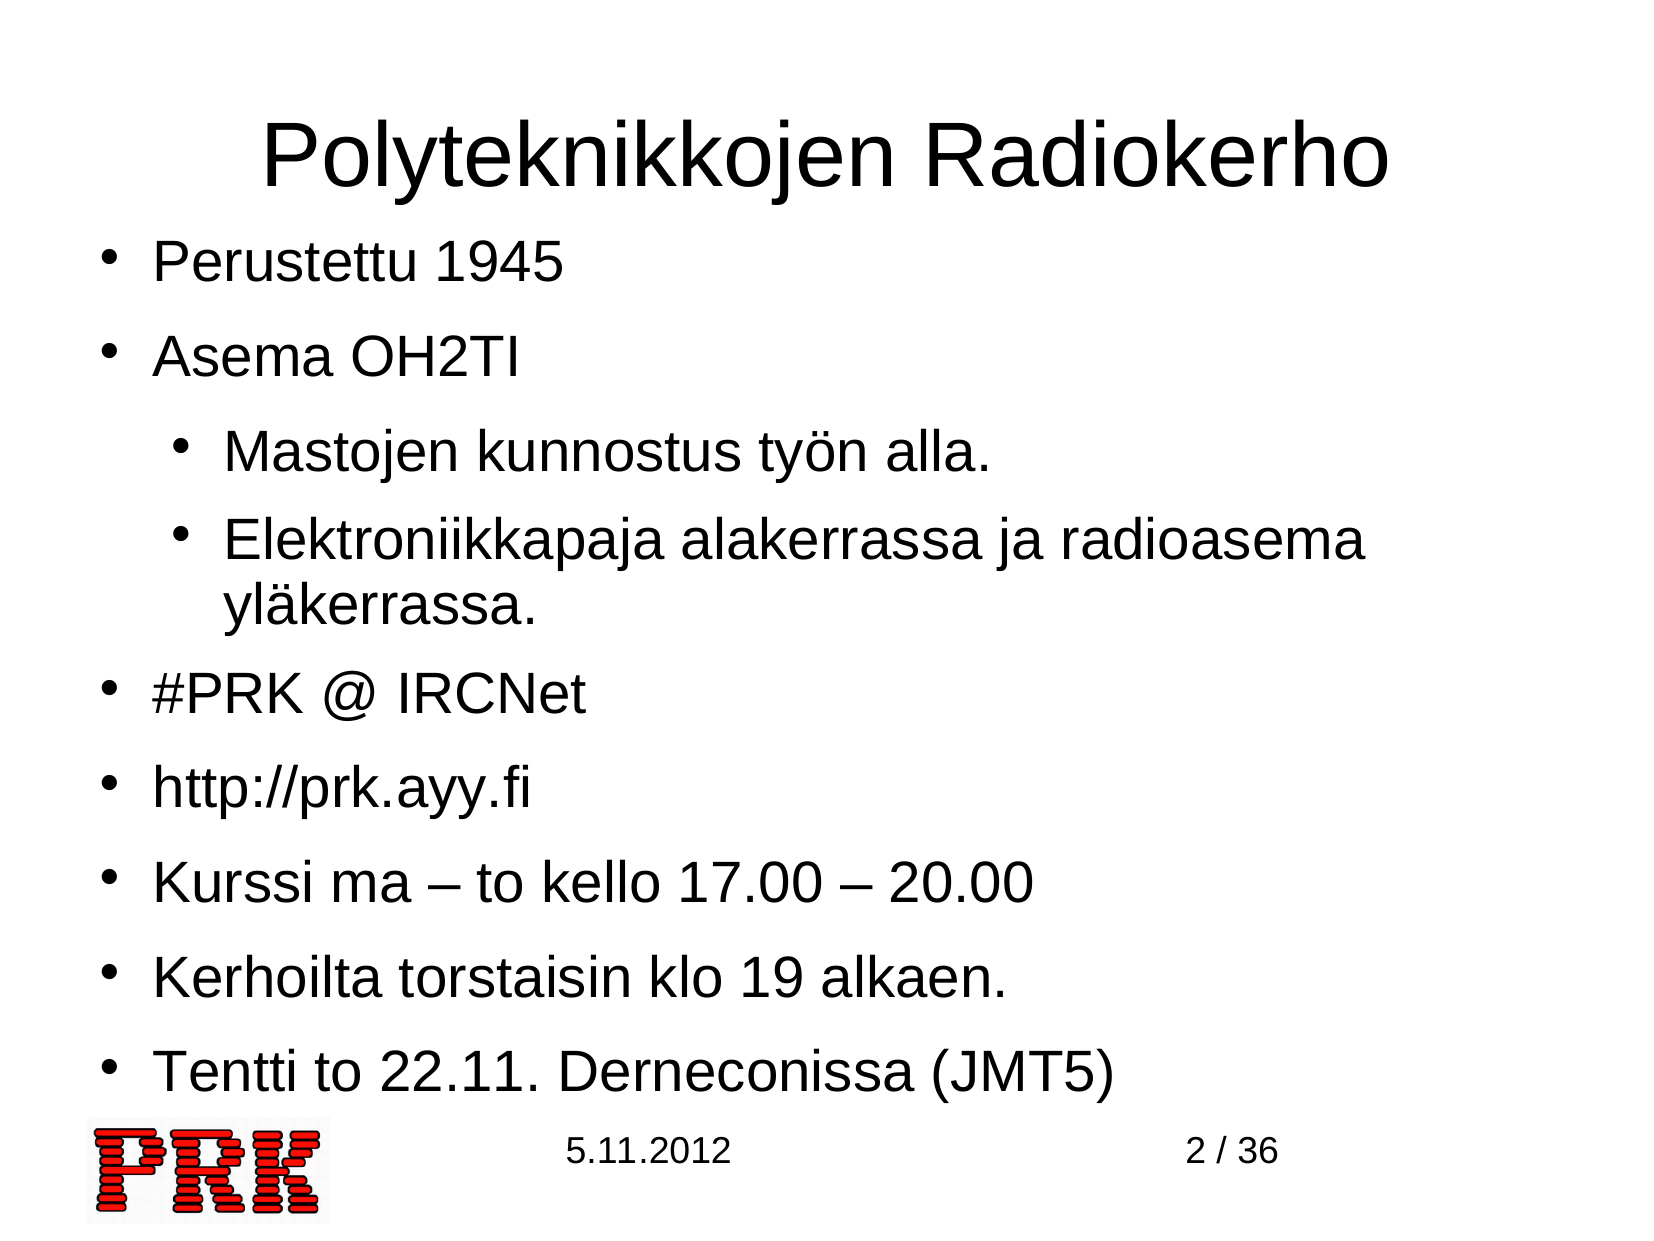

# Polyteknikkojen Radiokerho
Perustettu 1945
Asema OH2TI
Mastojen kunnostus työn alla.
Elektroniikkapaja alakerrassa ja radioasema yläkerrassa.
#PRK @ IRCNet
http://prk.ayy.fi
Kurssi ma – to kello 17.00 – 20.00
Kerhoilta torstaisin klo 19 alkaen.
Tentti to 22.11. Derneconissa (JMT5)
2